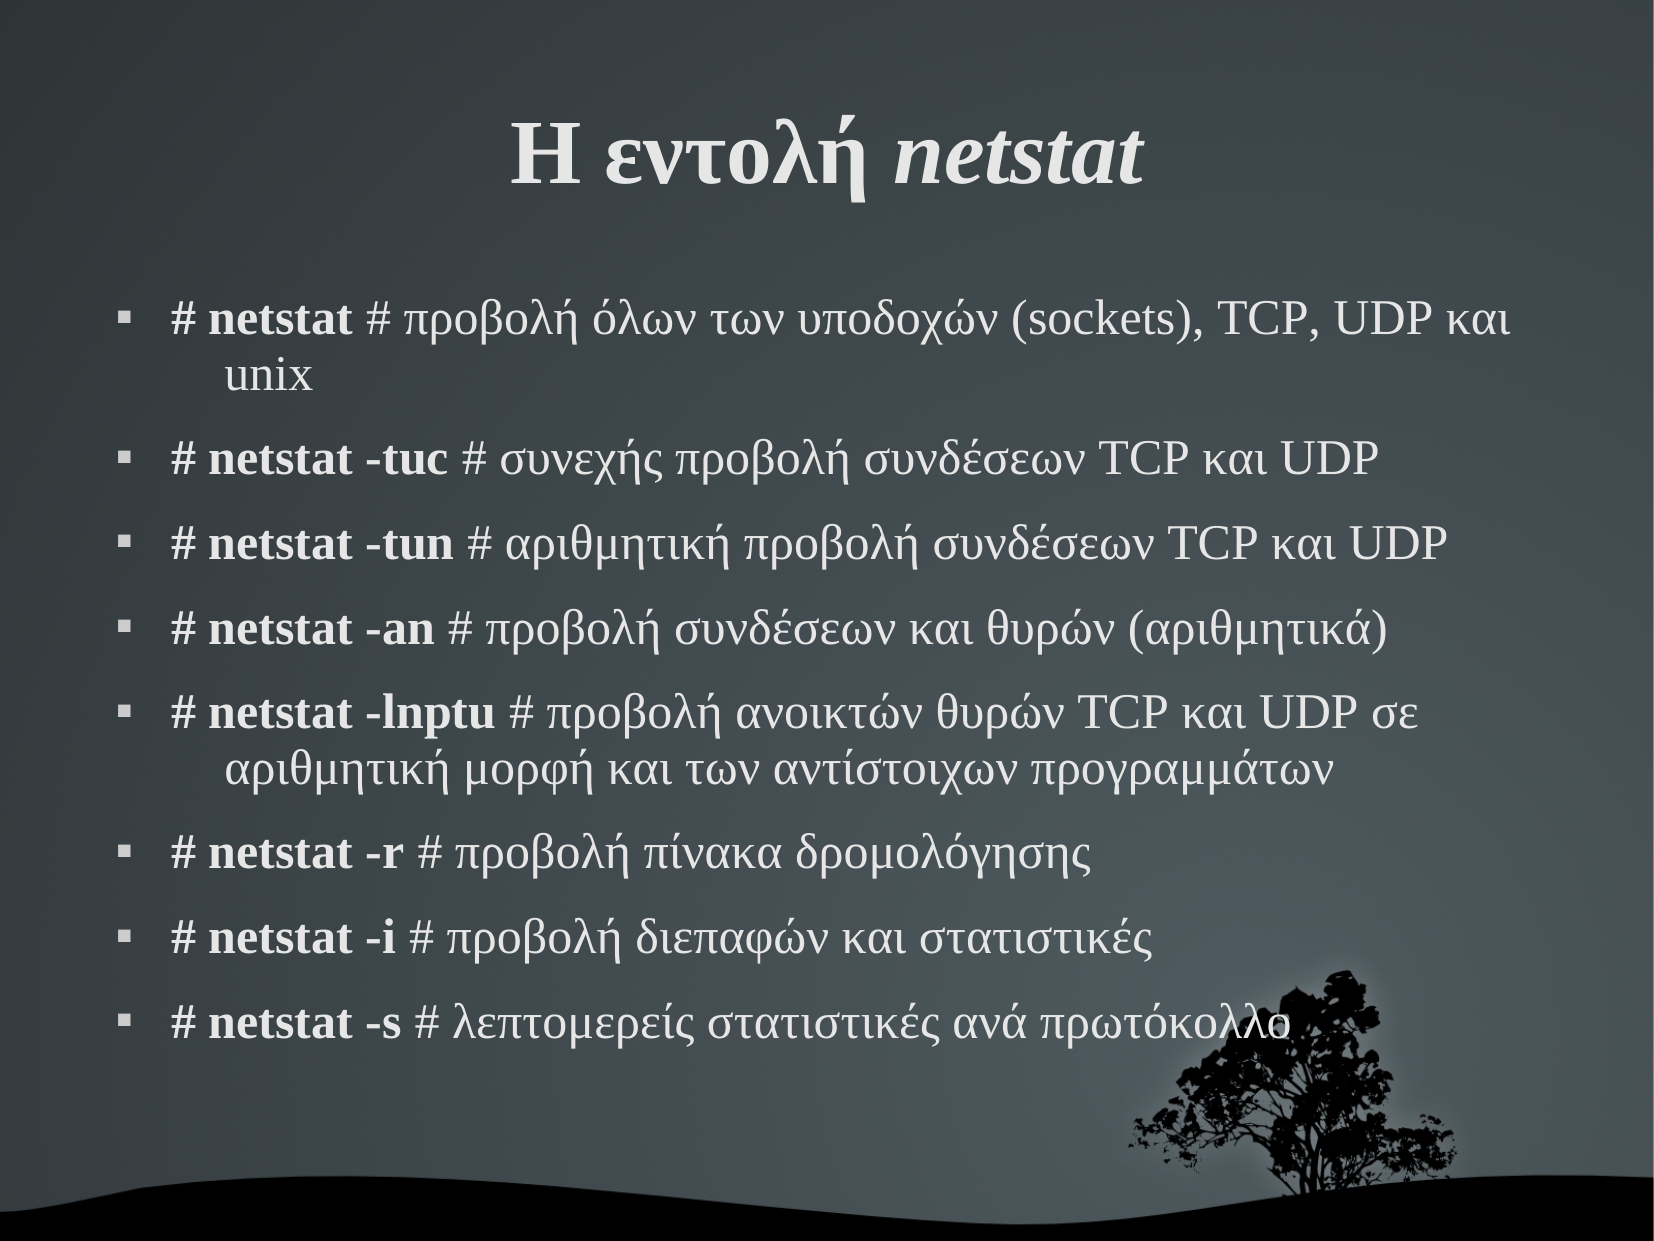

Η εντολή netstat
# # netstat # προβολή όλων των υποδοχών (sockets), TCP, UDP και unix
# netstat -tuc # συνεχής προβολή συνδέσεων TCP και UDP
# netstat -tun # αριθμητική προβολή συνδέσεων TCP και UDP
# netstat -an # προβολή συνδέσεων και θυρών (αριθμητικά)
# netstat -lnptu # προβολή ανοικτών θυρών TCP και UDP σε αριθμητική μορφή και των αντίστοιχων προγραμμάτων
# netstat -r # προβολή πίνακα δρομολόγησης
# netstat -i # προβολή διεπαφών και στατιστικές
# netstat -s # λεπτομερείς στατιστικές ανά πρωτόκολλο